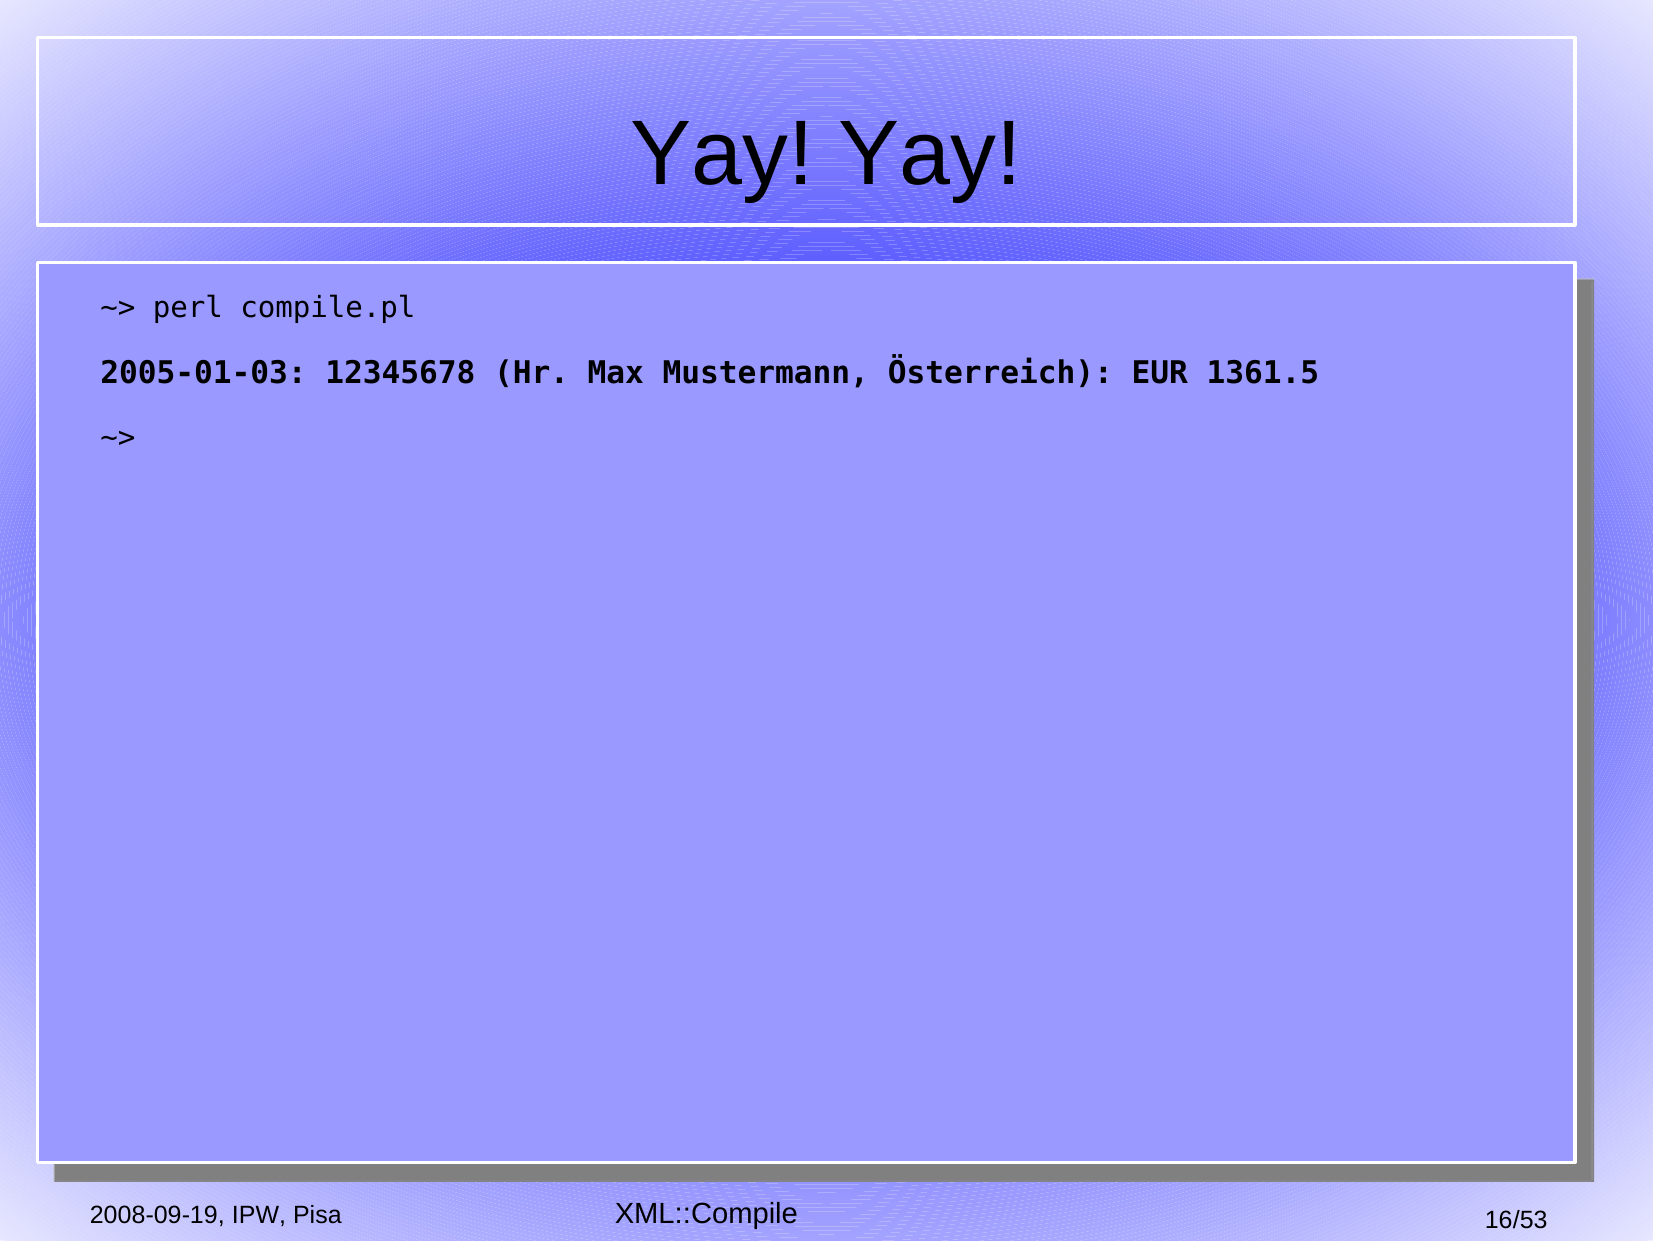

# Yay! Yay!
~> perl compile.pl
2005-01-03: 12345678 (Hr. Max Mustermann, Österreich): EUR 1361.5
~>